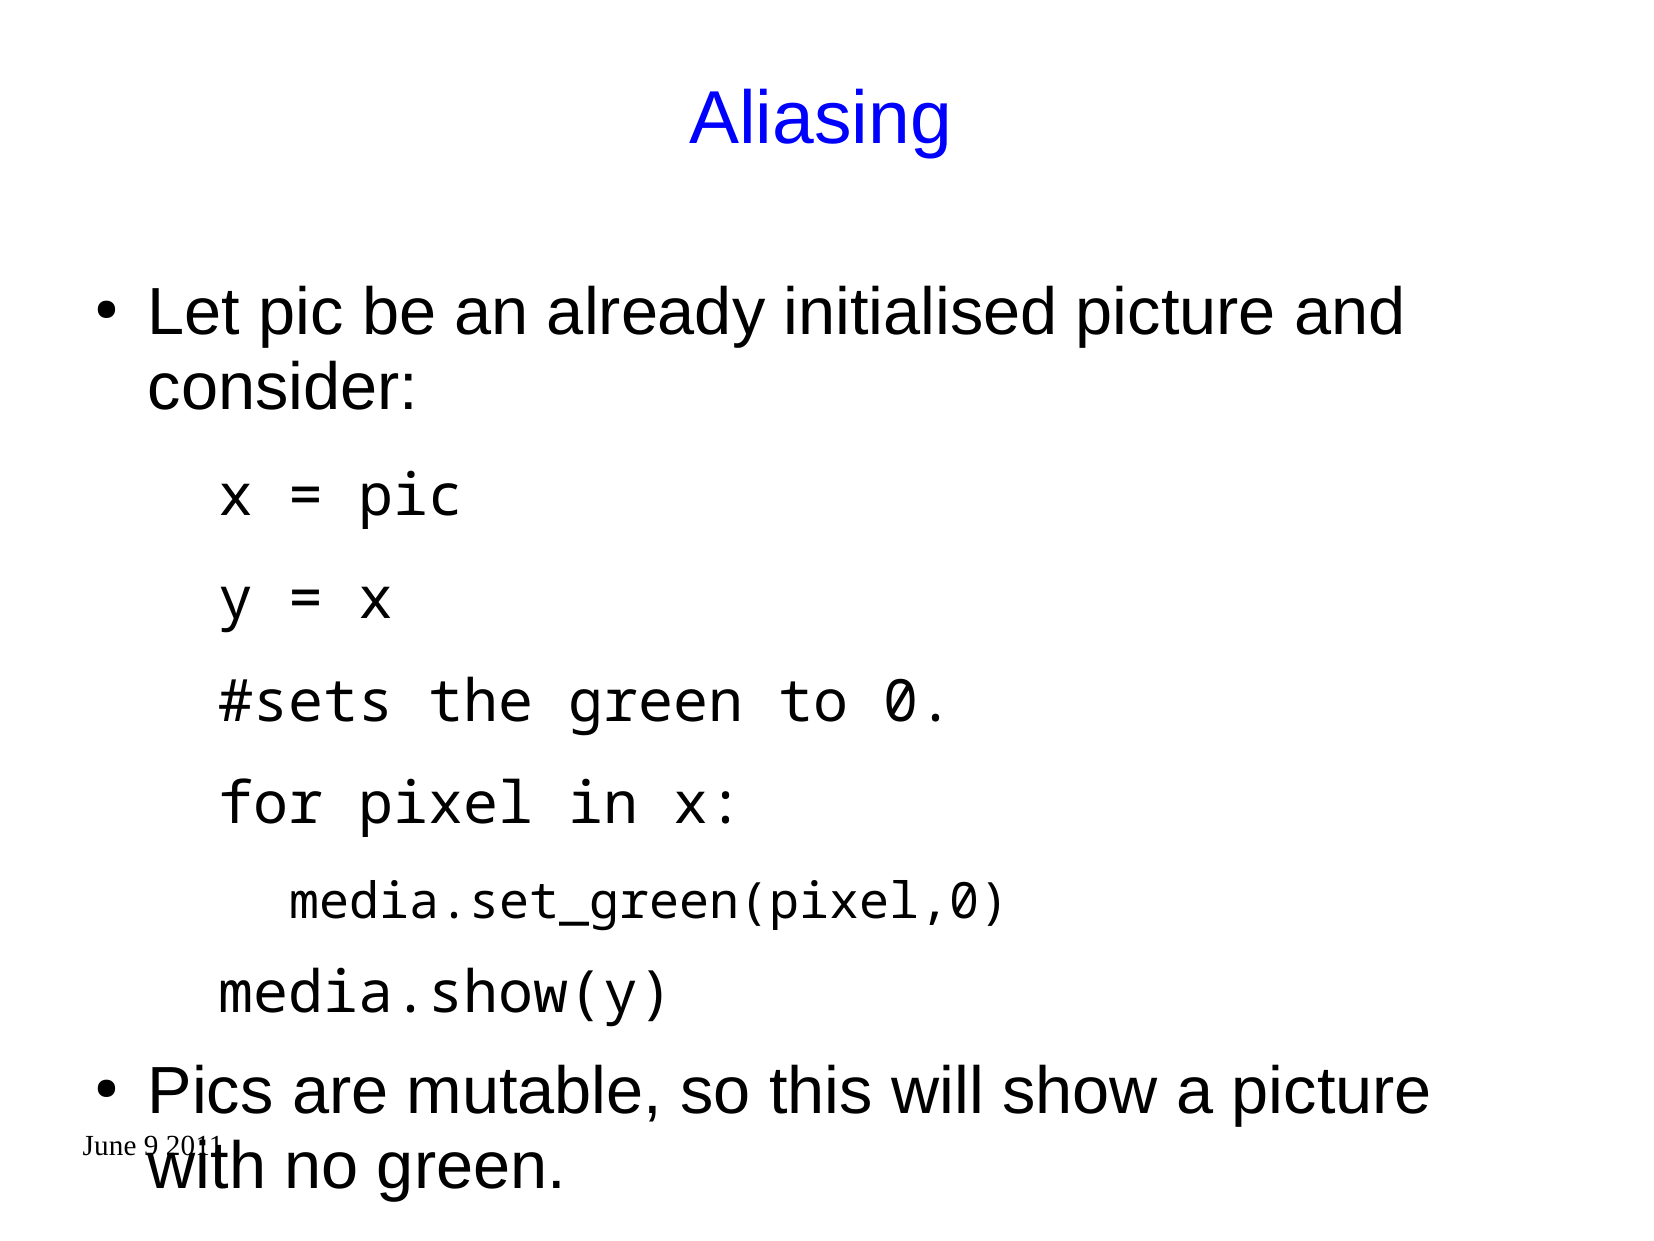

# Aliasing
Let pic be an already initialised picture and consider:
x = pic
y = x
#sets the green to 0.
for pixel in x:
media.set_green(pixel,0)
media.show(y)
Pics are mutable, so this will show a picture with no green.
June 9 2011